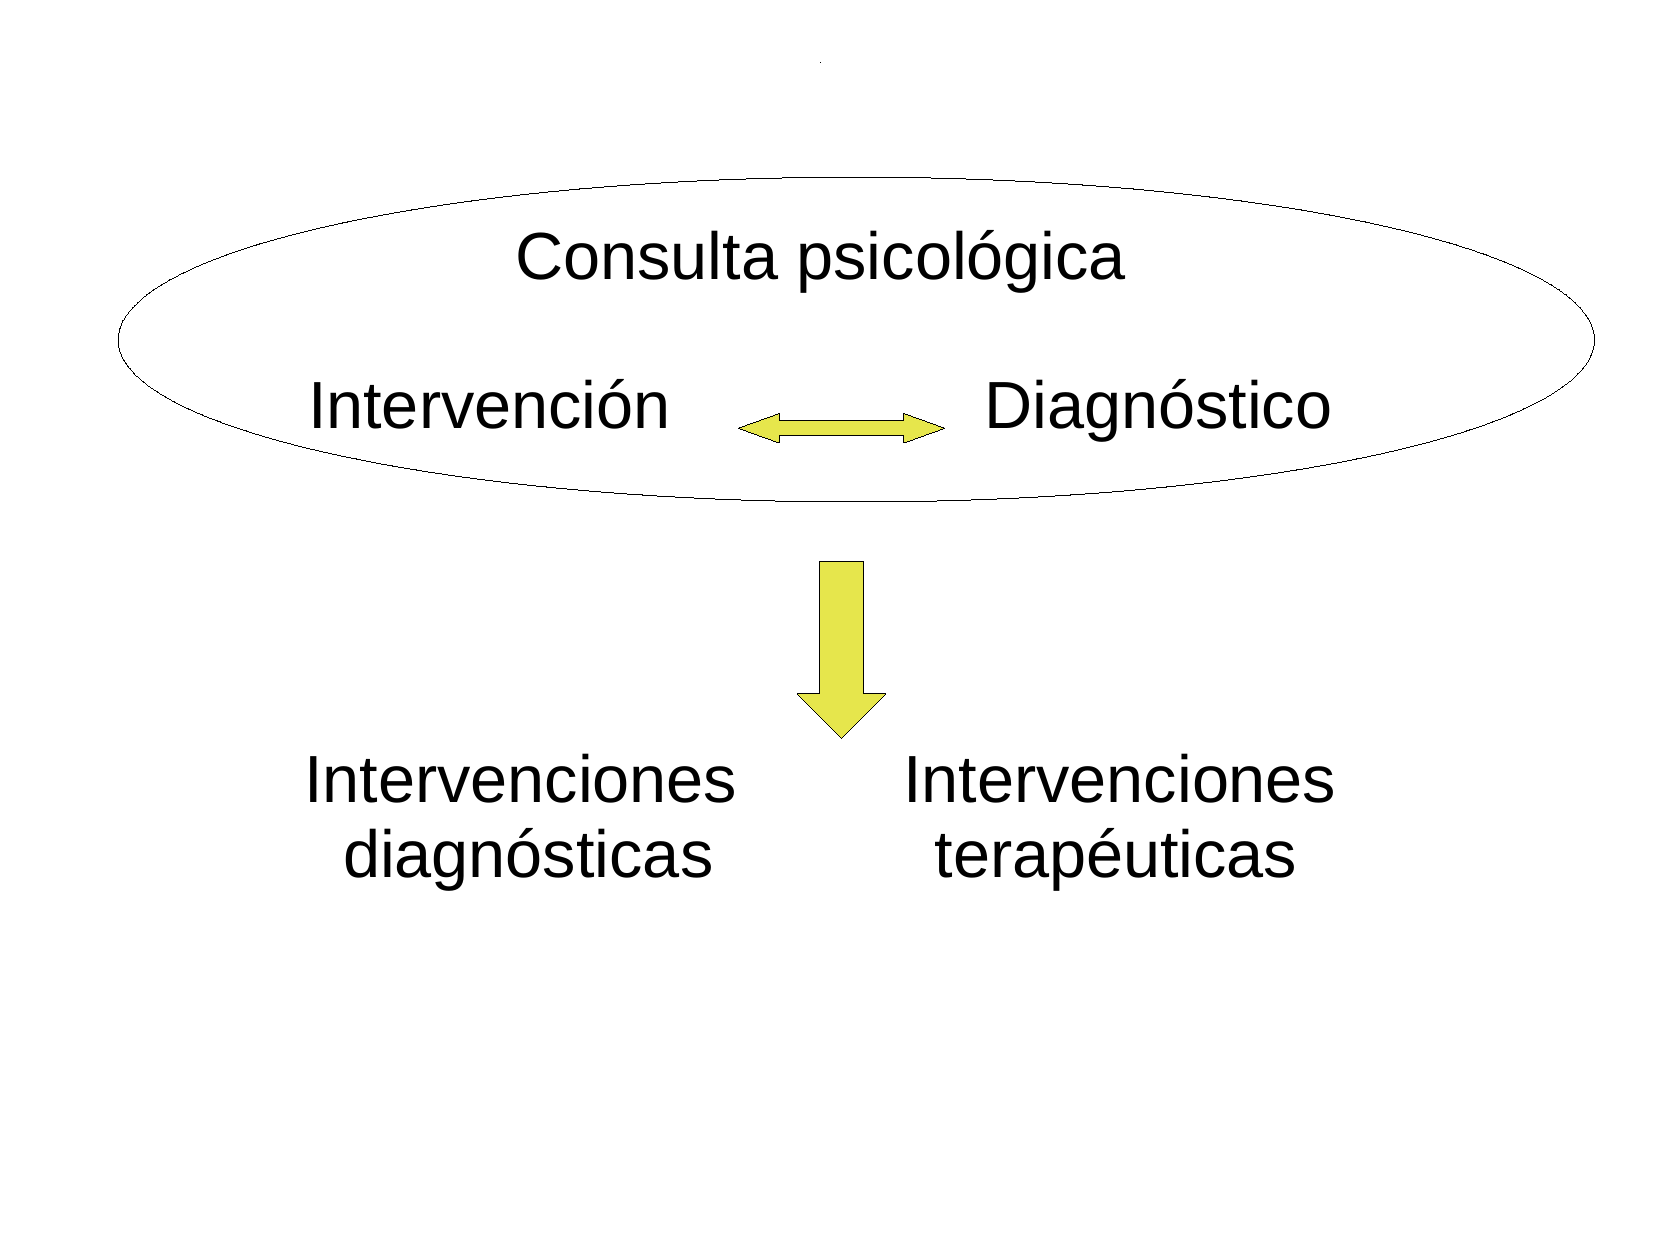

# Consulta psicológica
Intervención Diagnóstico
Intervenciones Intervenciones
diagnósticas terapéuticas